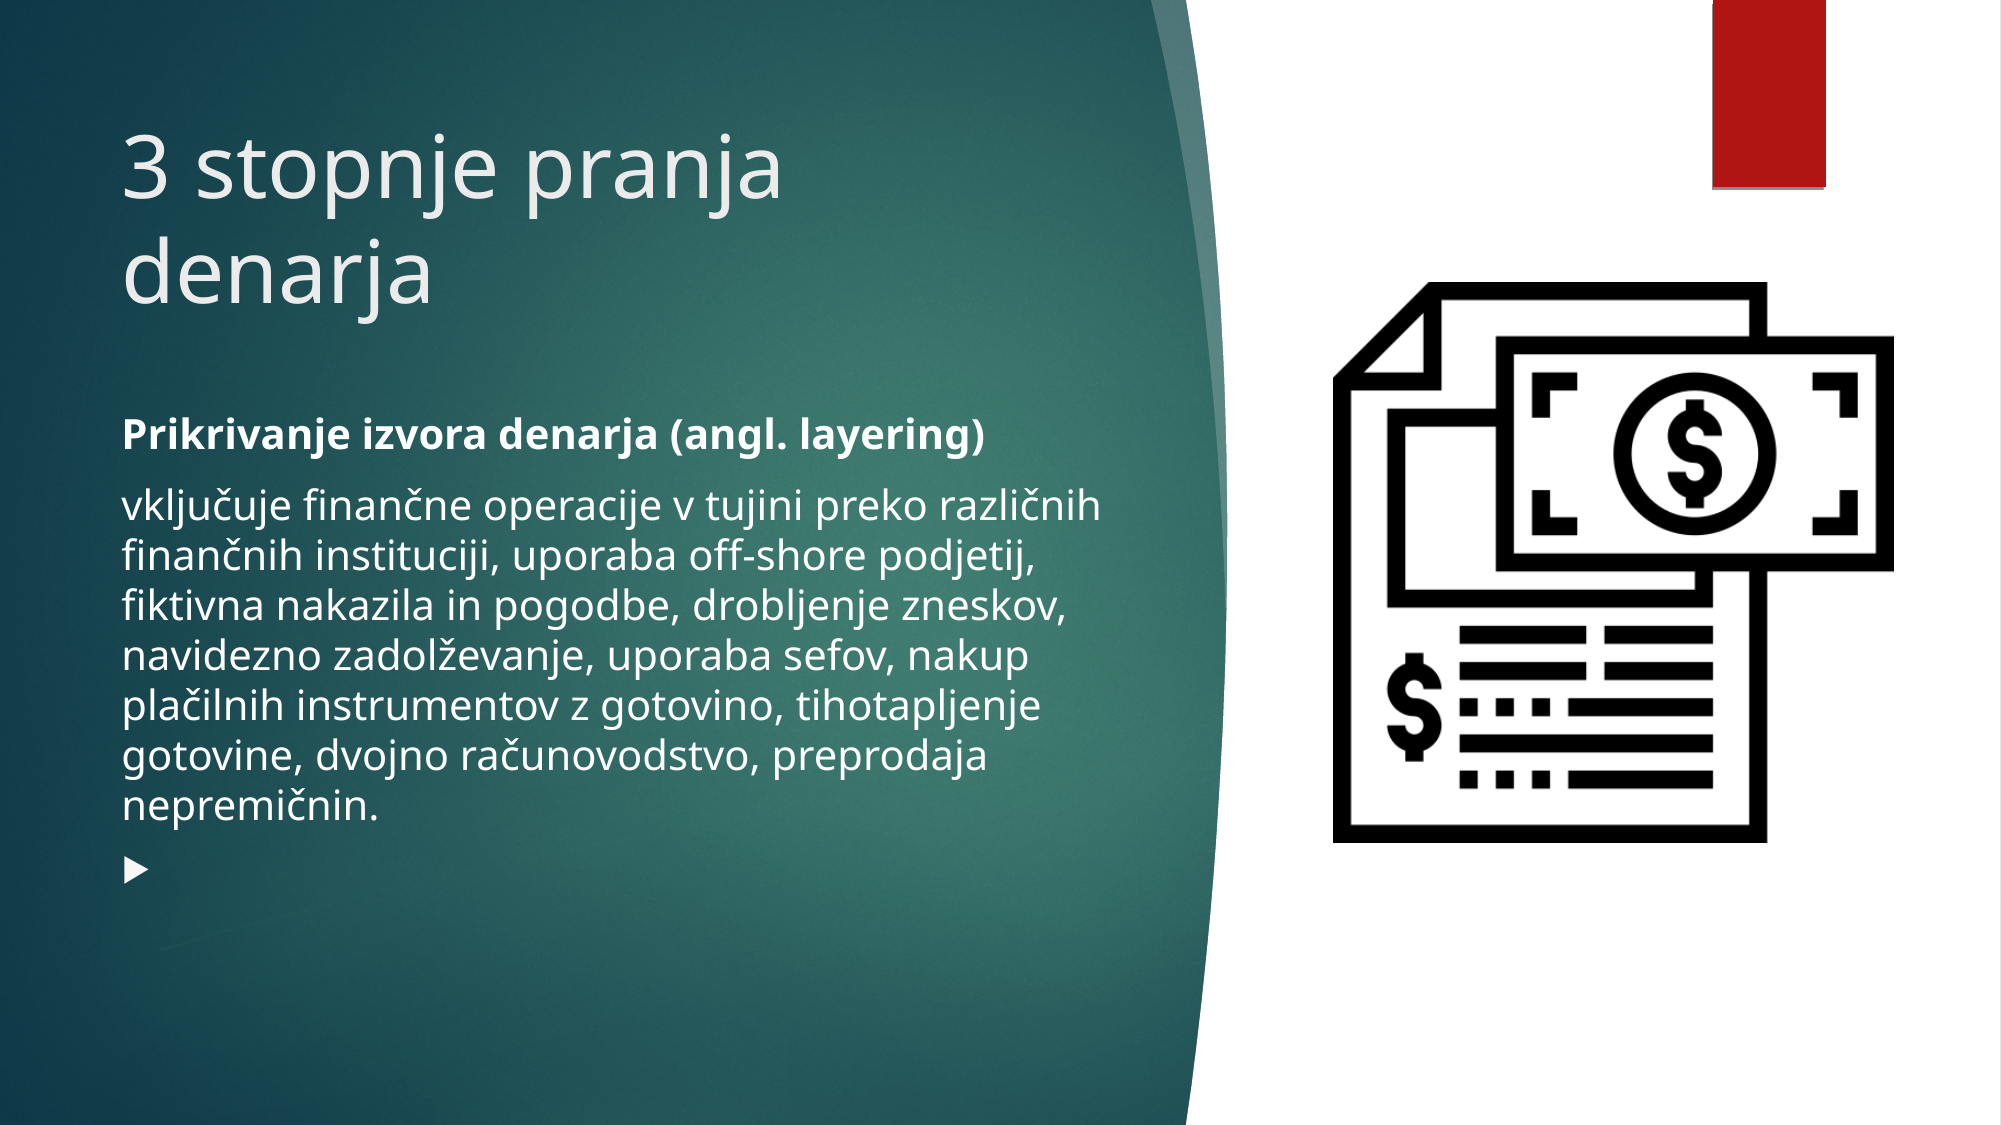

# 3 stopnje pranja denarja
Prikrivanje izvora denarja (angl. layering)
vključuje finančne operacije v tujini preko različnih finančnih instituciji, uporaba off-shore podjetij, fiktivna nakazila in pogodbe, drobljenje zneskov, navidezno zadolževanje, uporaba sefov, nakup plačilnih instrumentov z gotovino, tihotapljenje gotovine, dvojno računovodstvo, preprodaja nepremičnin.